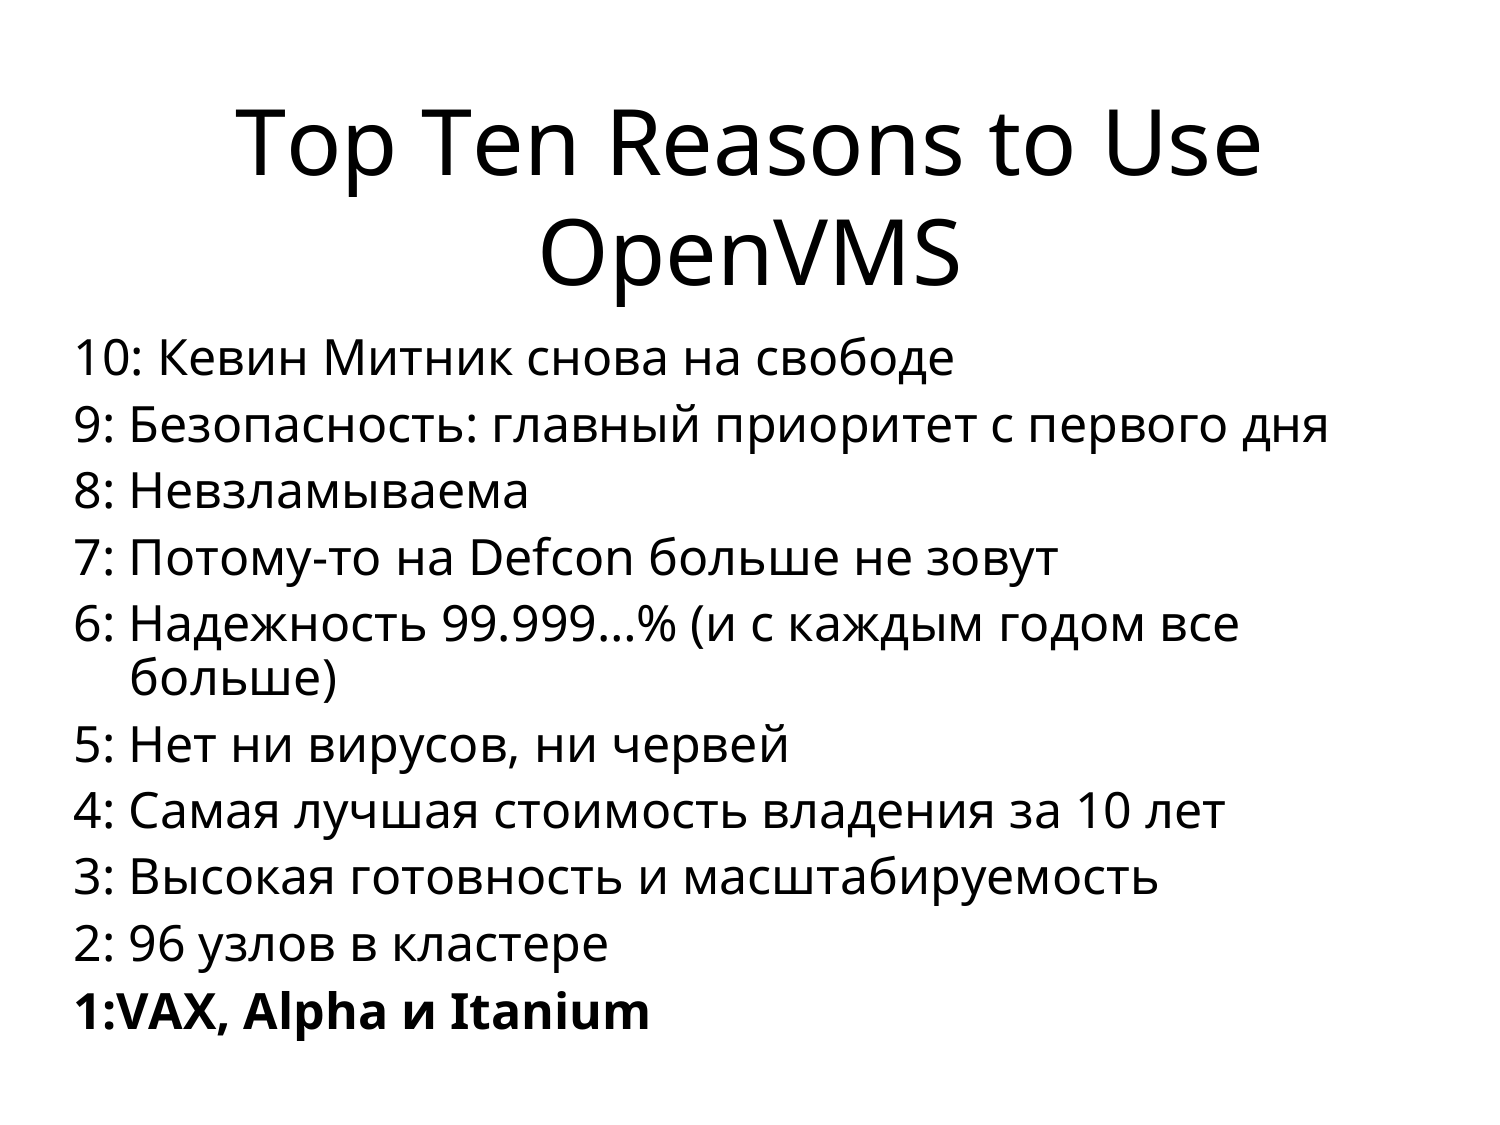

# Top Ten Reasons to Use OpenVMS
10: Кевин Митник снова на свободе
9: Безопасность: главный приоритет с первого дня
8: Невзламываема
7: Потому-то на Defcon больше не зовут
6: Надежность 99.999…% (и с каждым годом все больше)
5: Нет ни вирусов, ни червей
4: Самая лучшая стоимость владения за 10 лет
3: Высокая готовность и масштабируемость
2: 96 узлов в кластере
1:VAX, Alpha и Itanium